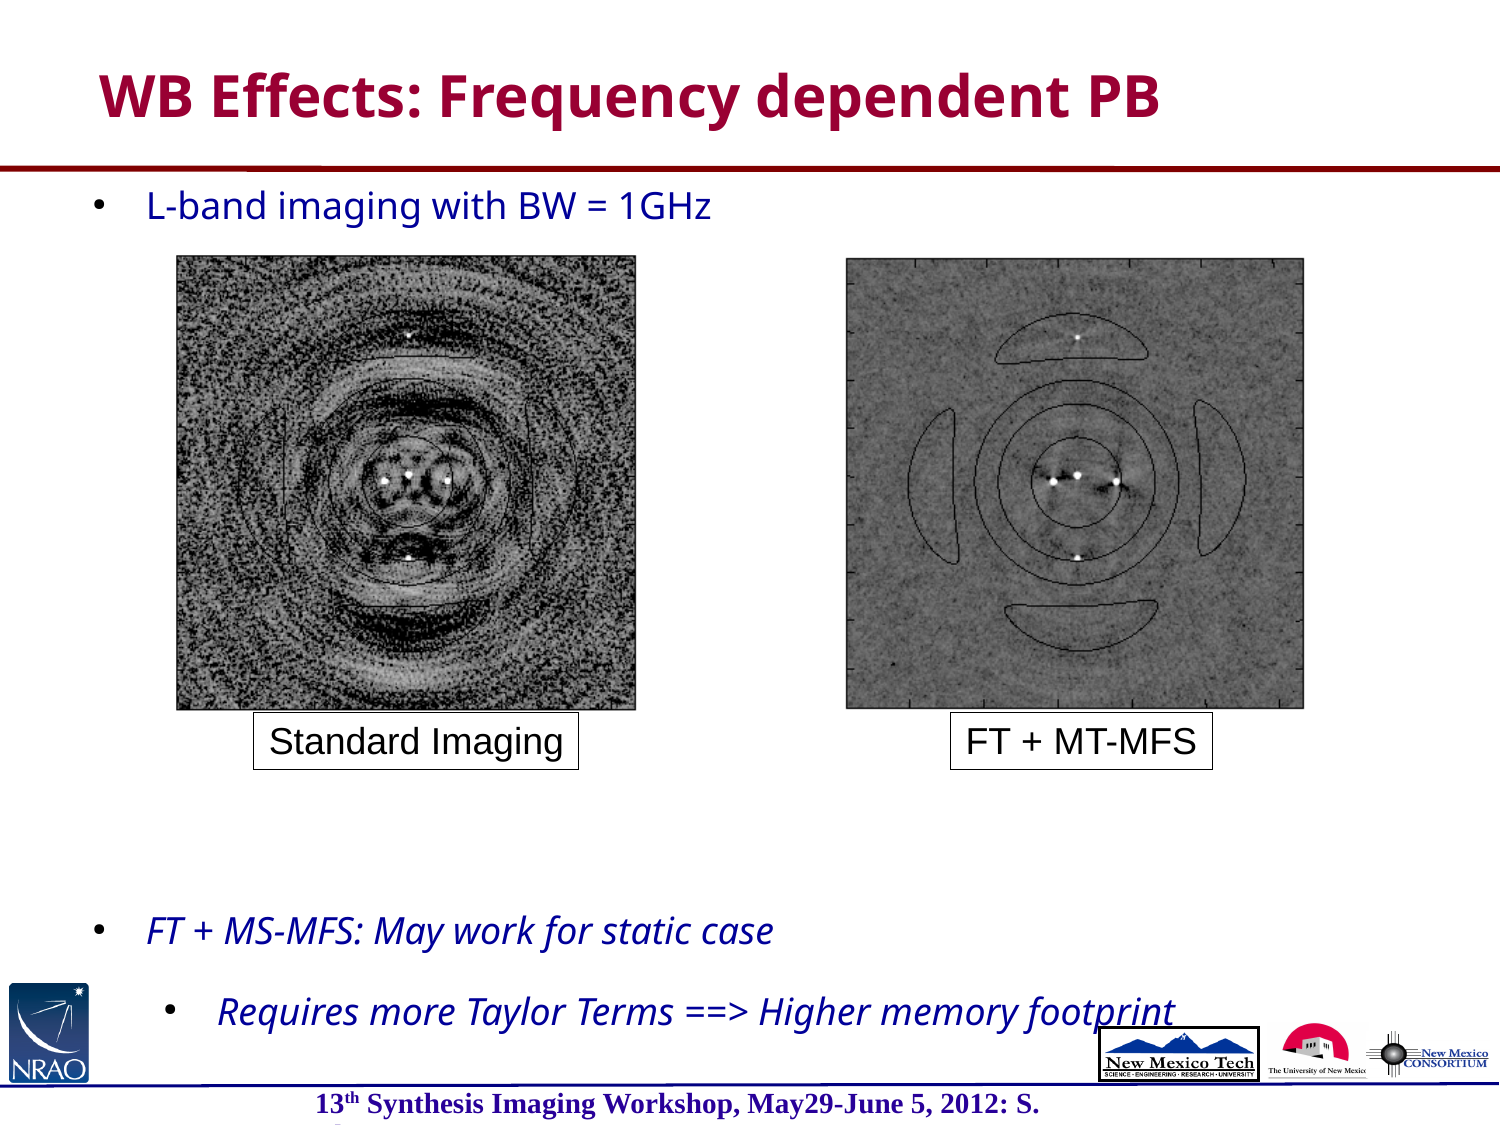

WB Effects: Frequency dependent PB
# L-band imaging with BW = 1GHz
FT + MS-MFS: May work for static case
Requires more Taylor Terms ==> Higher memory footprint
Standard Imaging
FT + MT-MFS